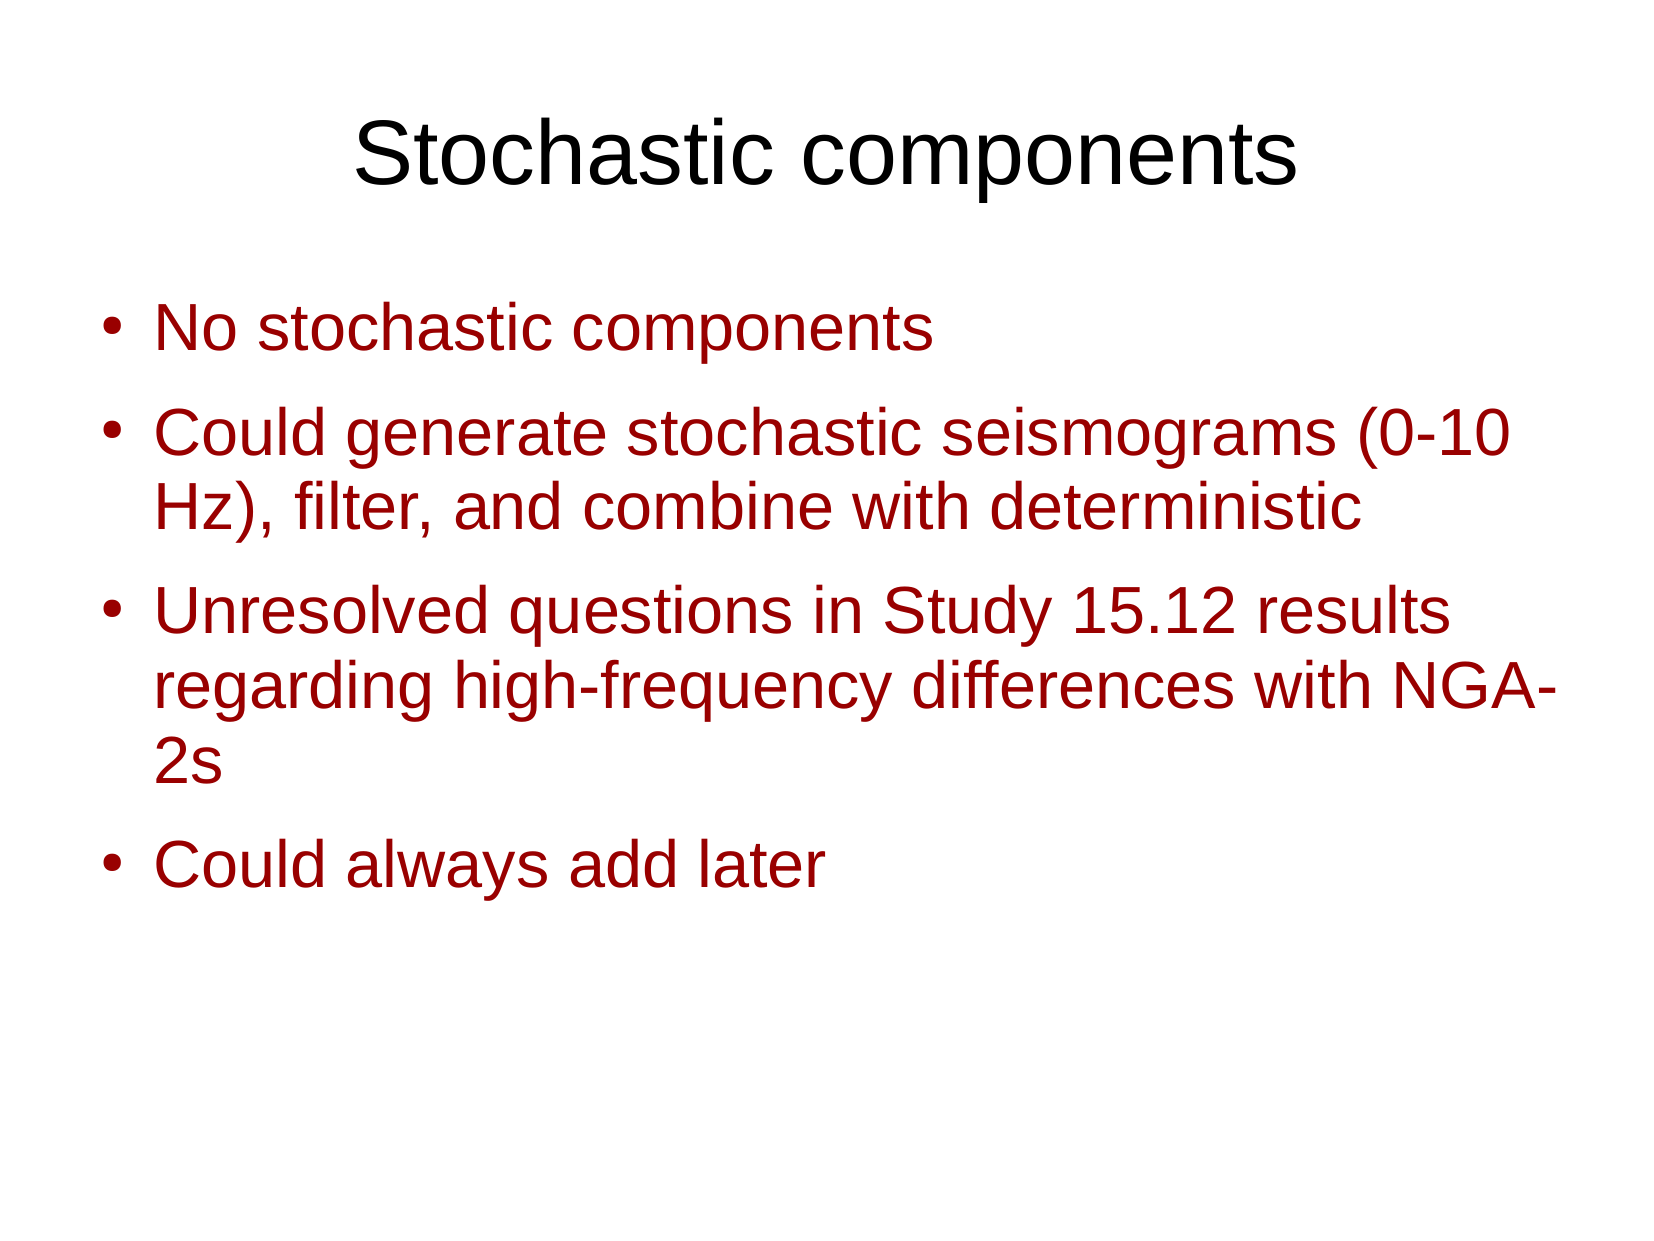

# Stochastic components
No stochastic components
Could generate stochastic seismograms (0-10 Hz), filter, and combine with deterministic
Unresolved questions in Study 15.12 results regarding high-frequency differences with NGA-2s
Could always add later